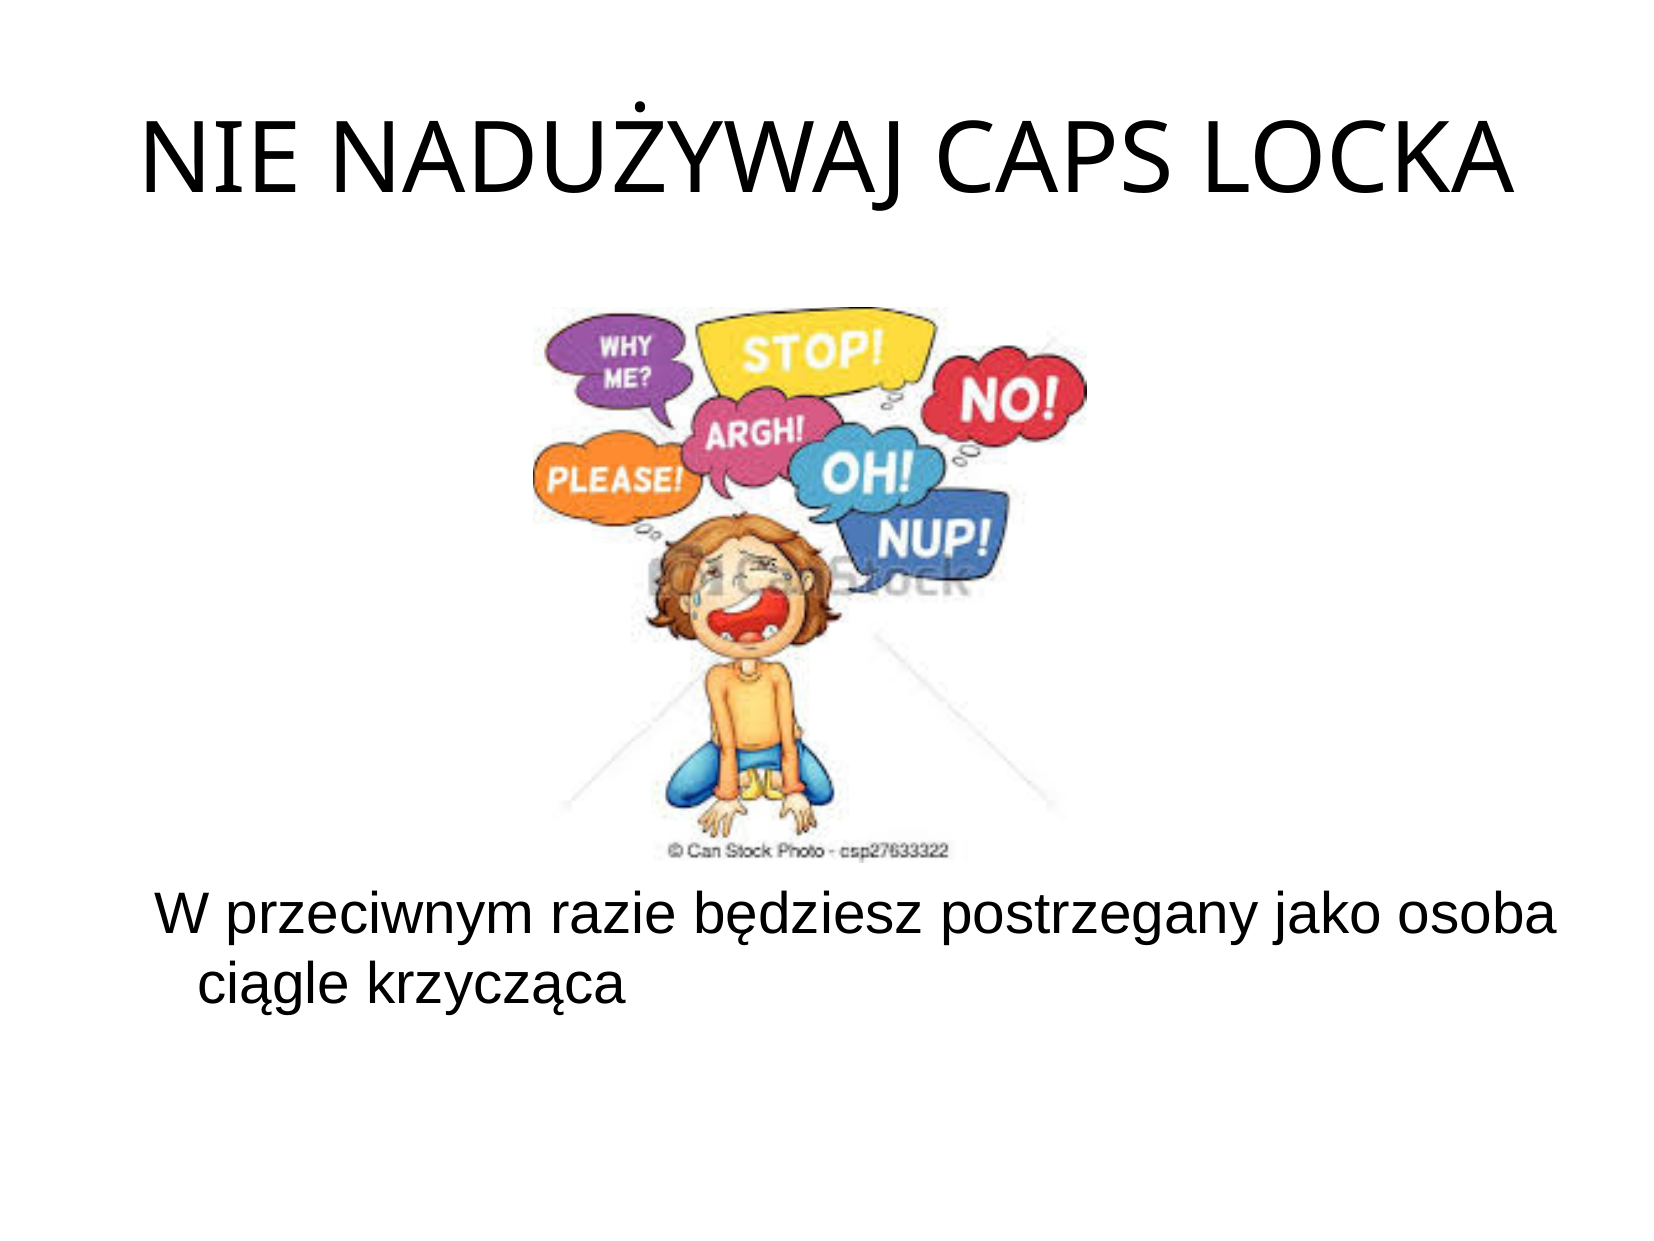

# NIE NADUŻYWAJ CAPS LOCKA
W przeciwnym razie będziesz postrzegany jako osoba ciągle krzycząca